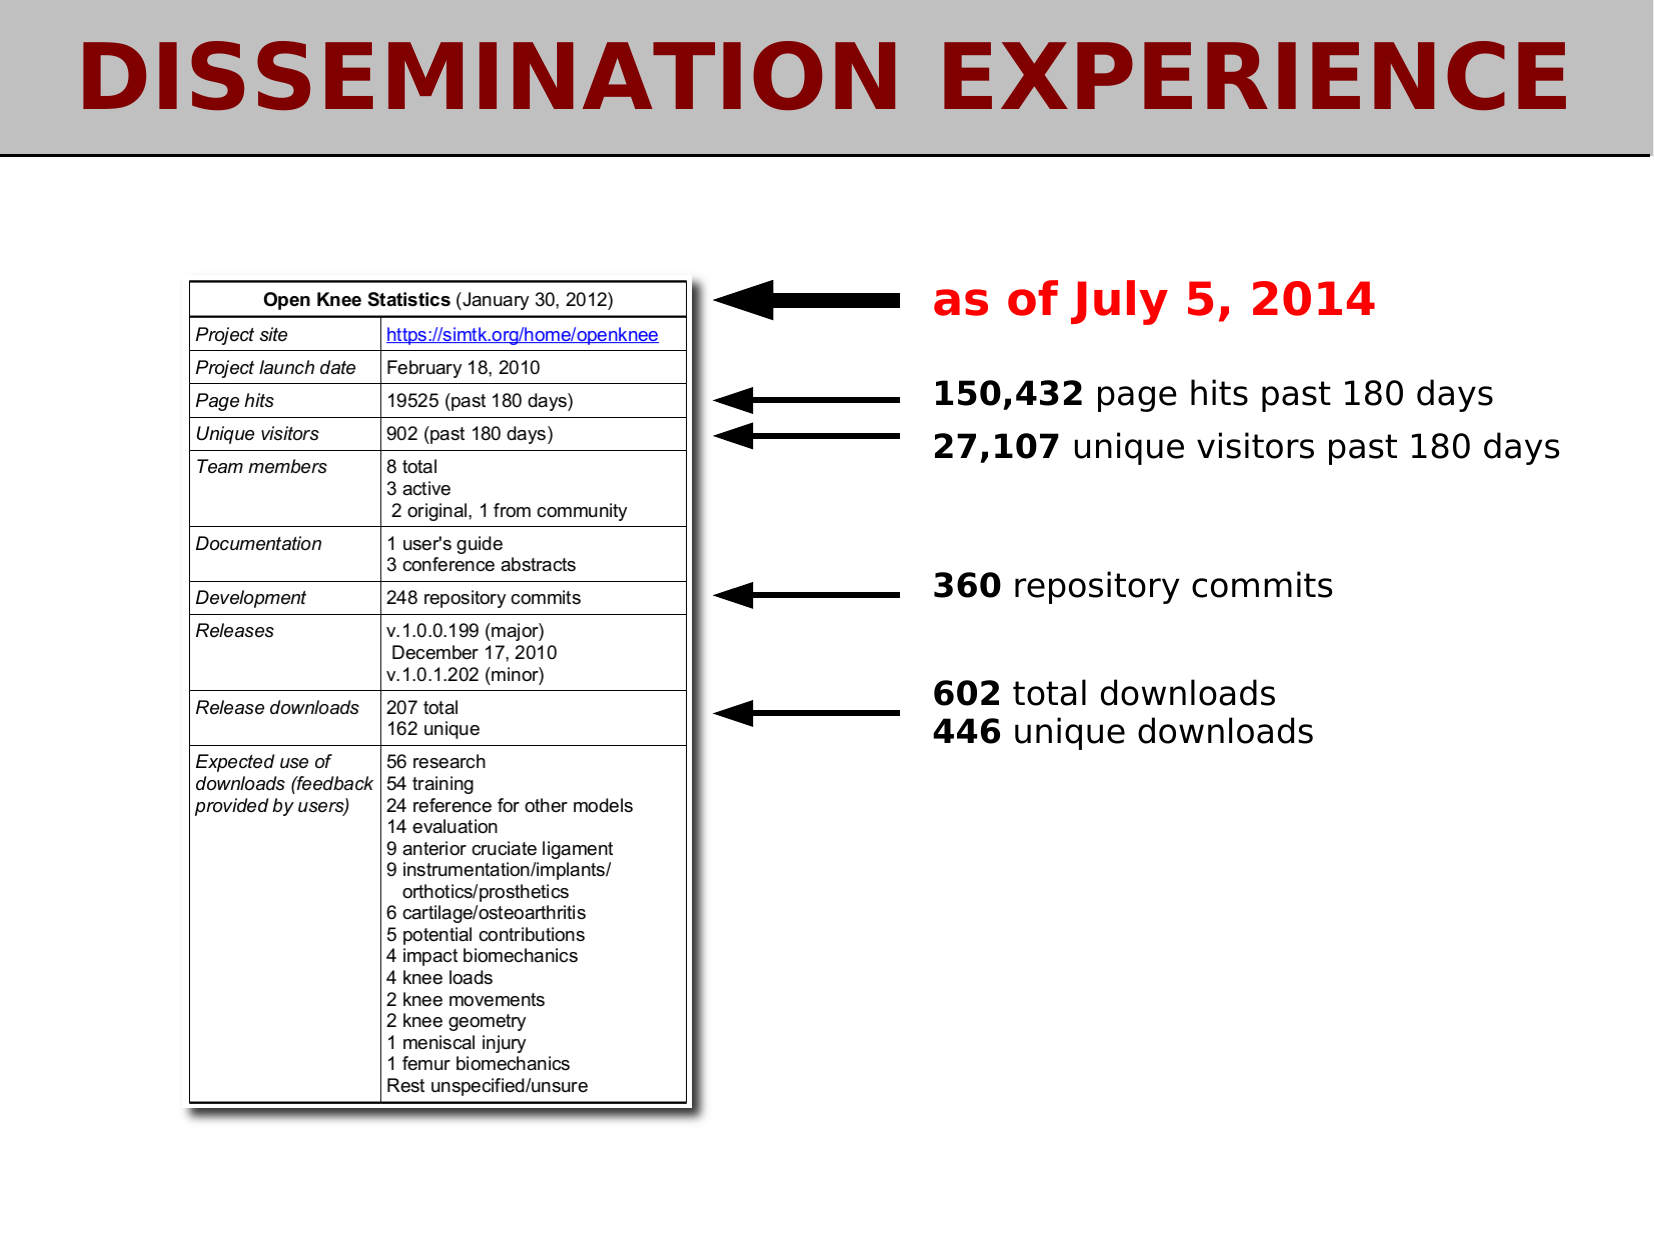

DISSEMINATION EXPERIENCE
as of July 5, 2014
150,432 page hits past 180 days
27,107 unique visitors past 180 days
360 repository commits
602 total downloads
446 unique downloads